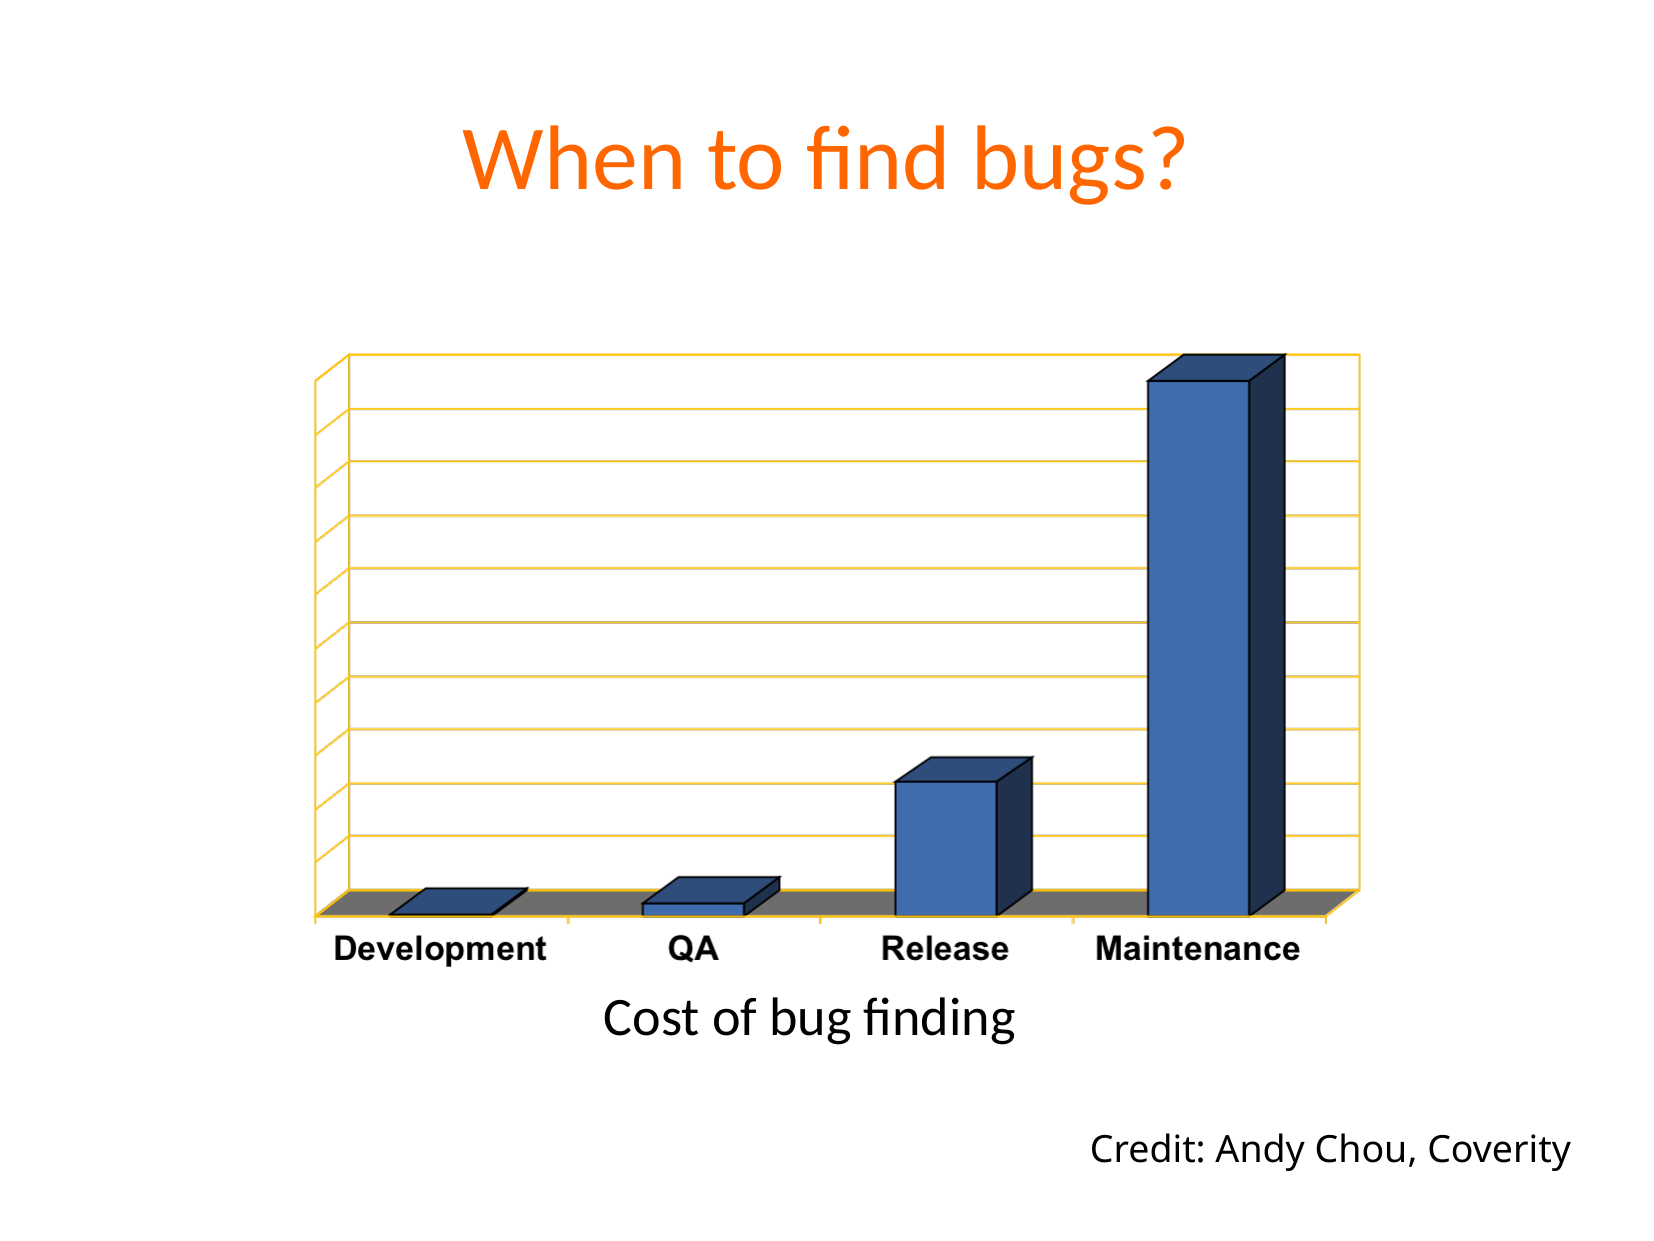

# When to find bugs?
Cost of bug finding
Credit: Andy Chou, Coverity